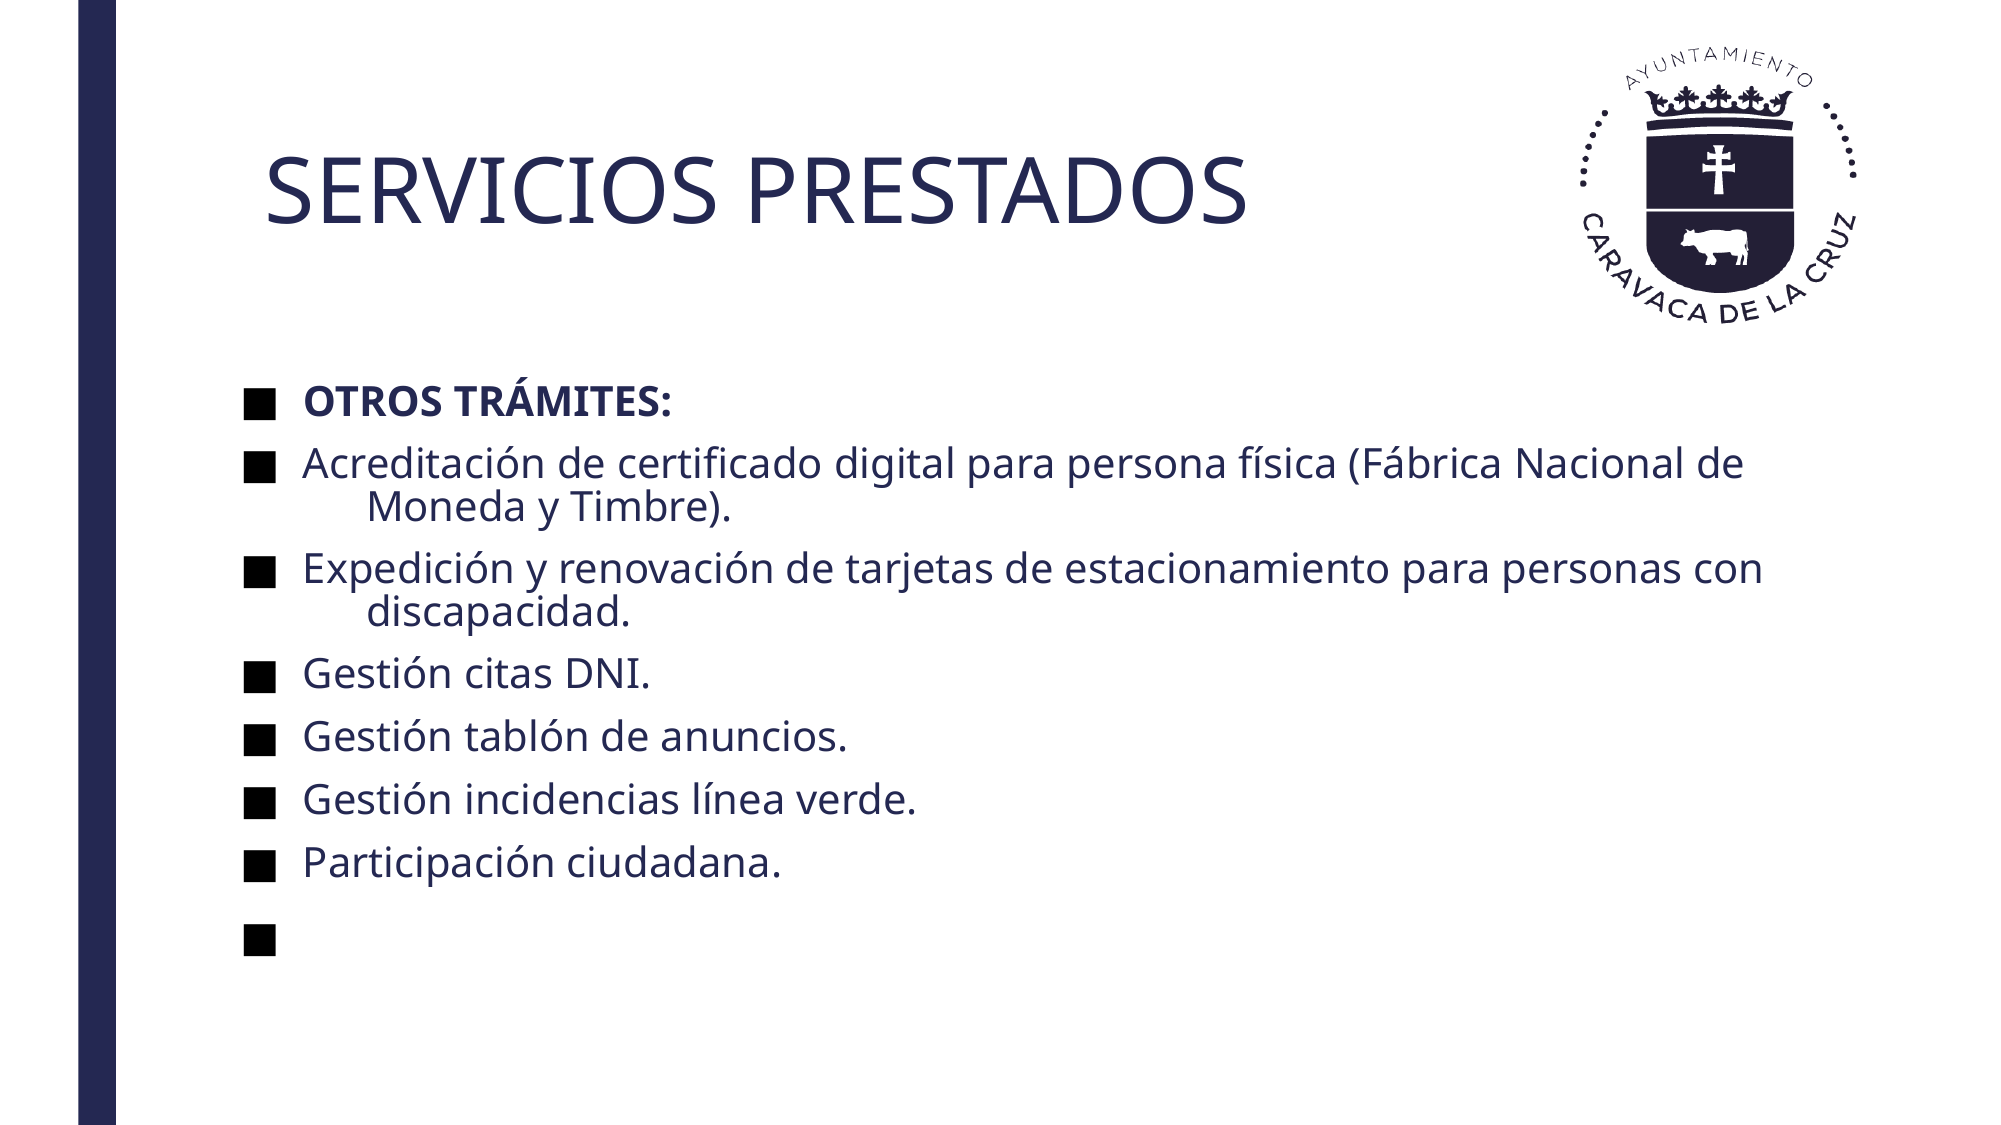

SERVICIOS PRESTADOS
# OTROS TRÁMITES:
Acreditación de certificado digital para persona física (Fábrica Nacional de Moneda y Timbre).
Expedición y renovación de tarjetas de estacionamiento para personas con discapacidad.
Gestión citas DNI.
Gestión tablón de anuncios.
Gestión incidencias línea verde.
Participación ciudadana.